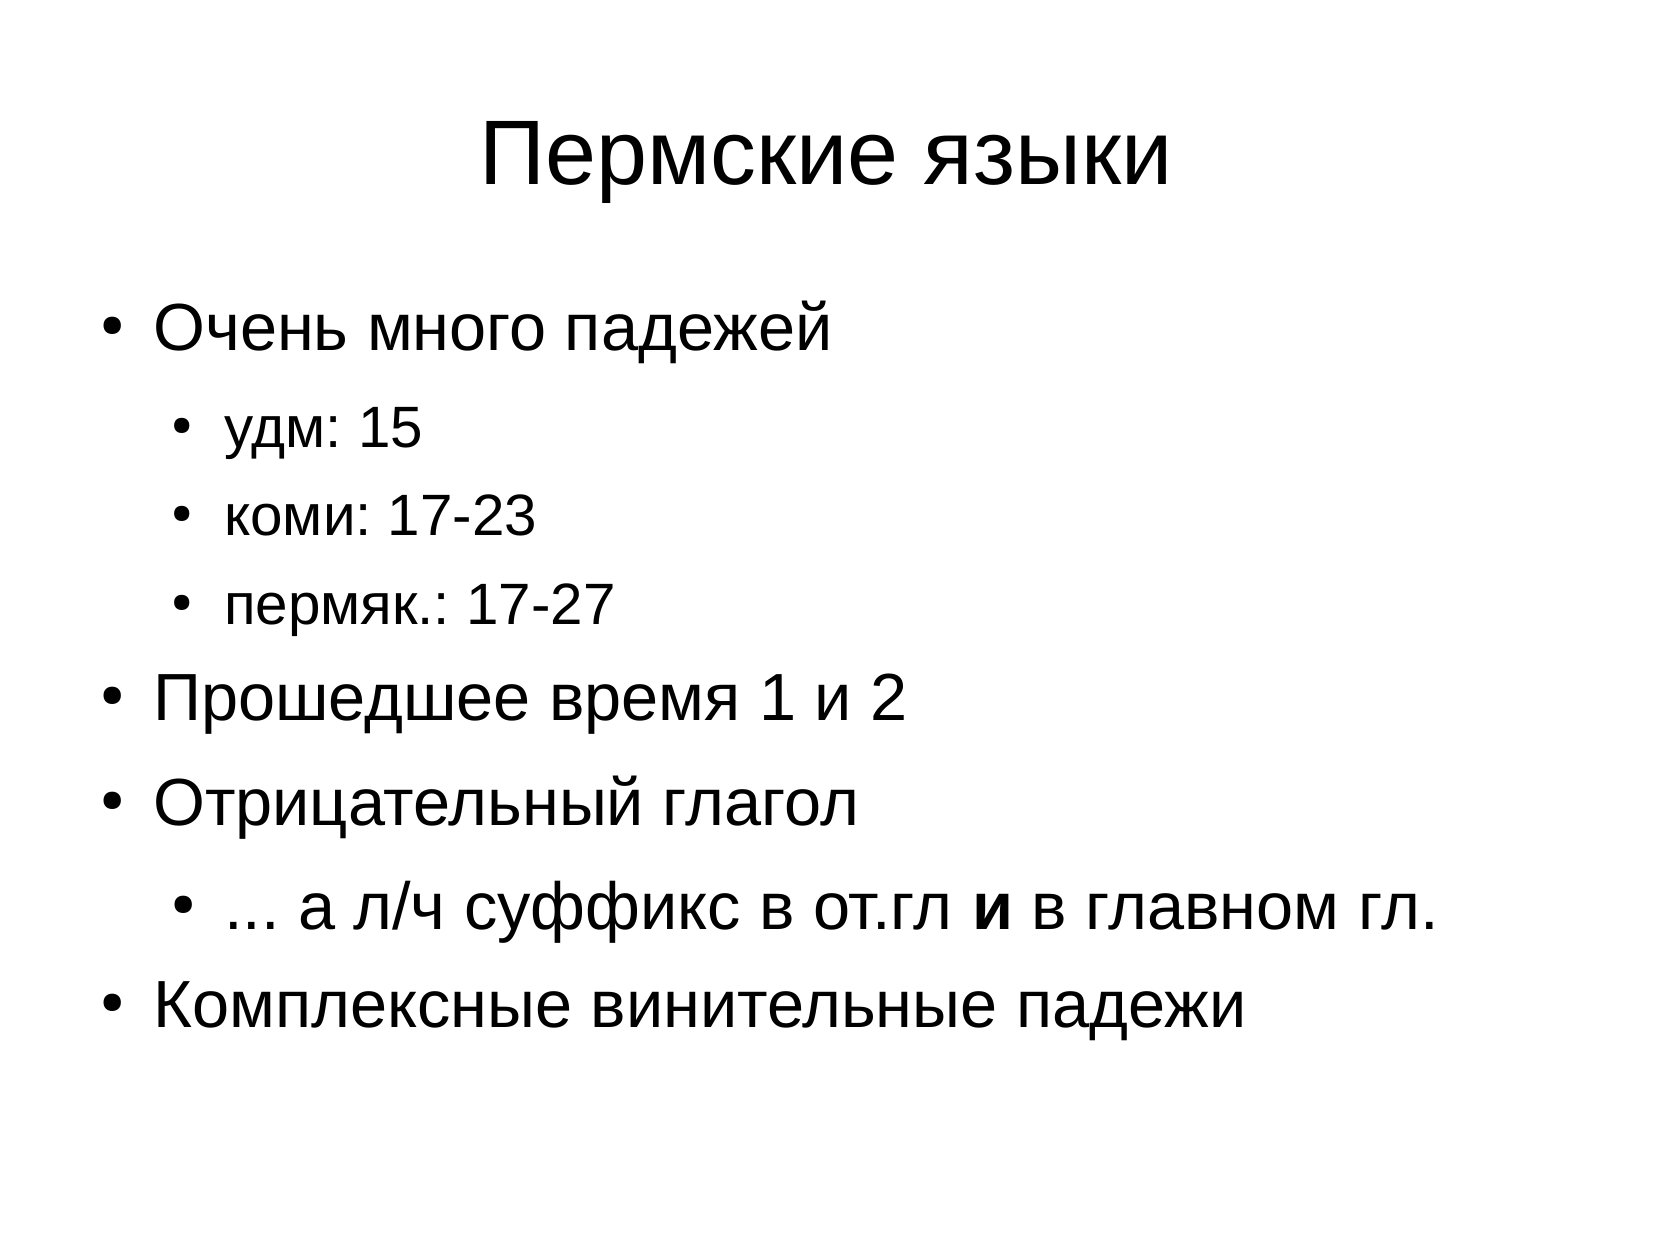

# Пермские языки
Очень много падежей
удм: 15
коми: 17-23
пермяк.: 17-27
Прошедшее время 1 и 2
Отрицательный глагол
... а л/ч суффикс в от.гл и в главном гл.
Комплексные винительные падежи